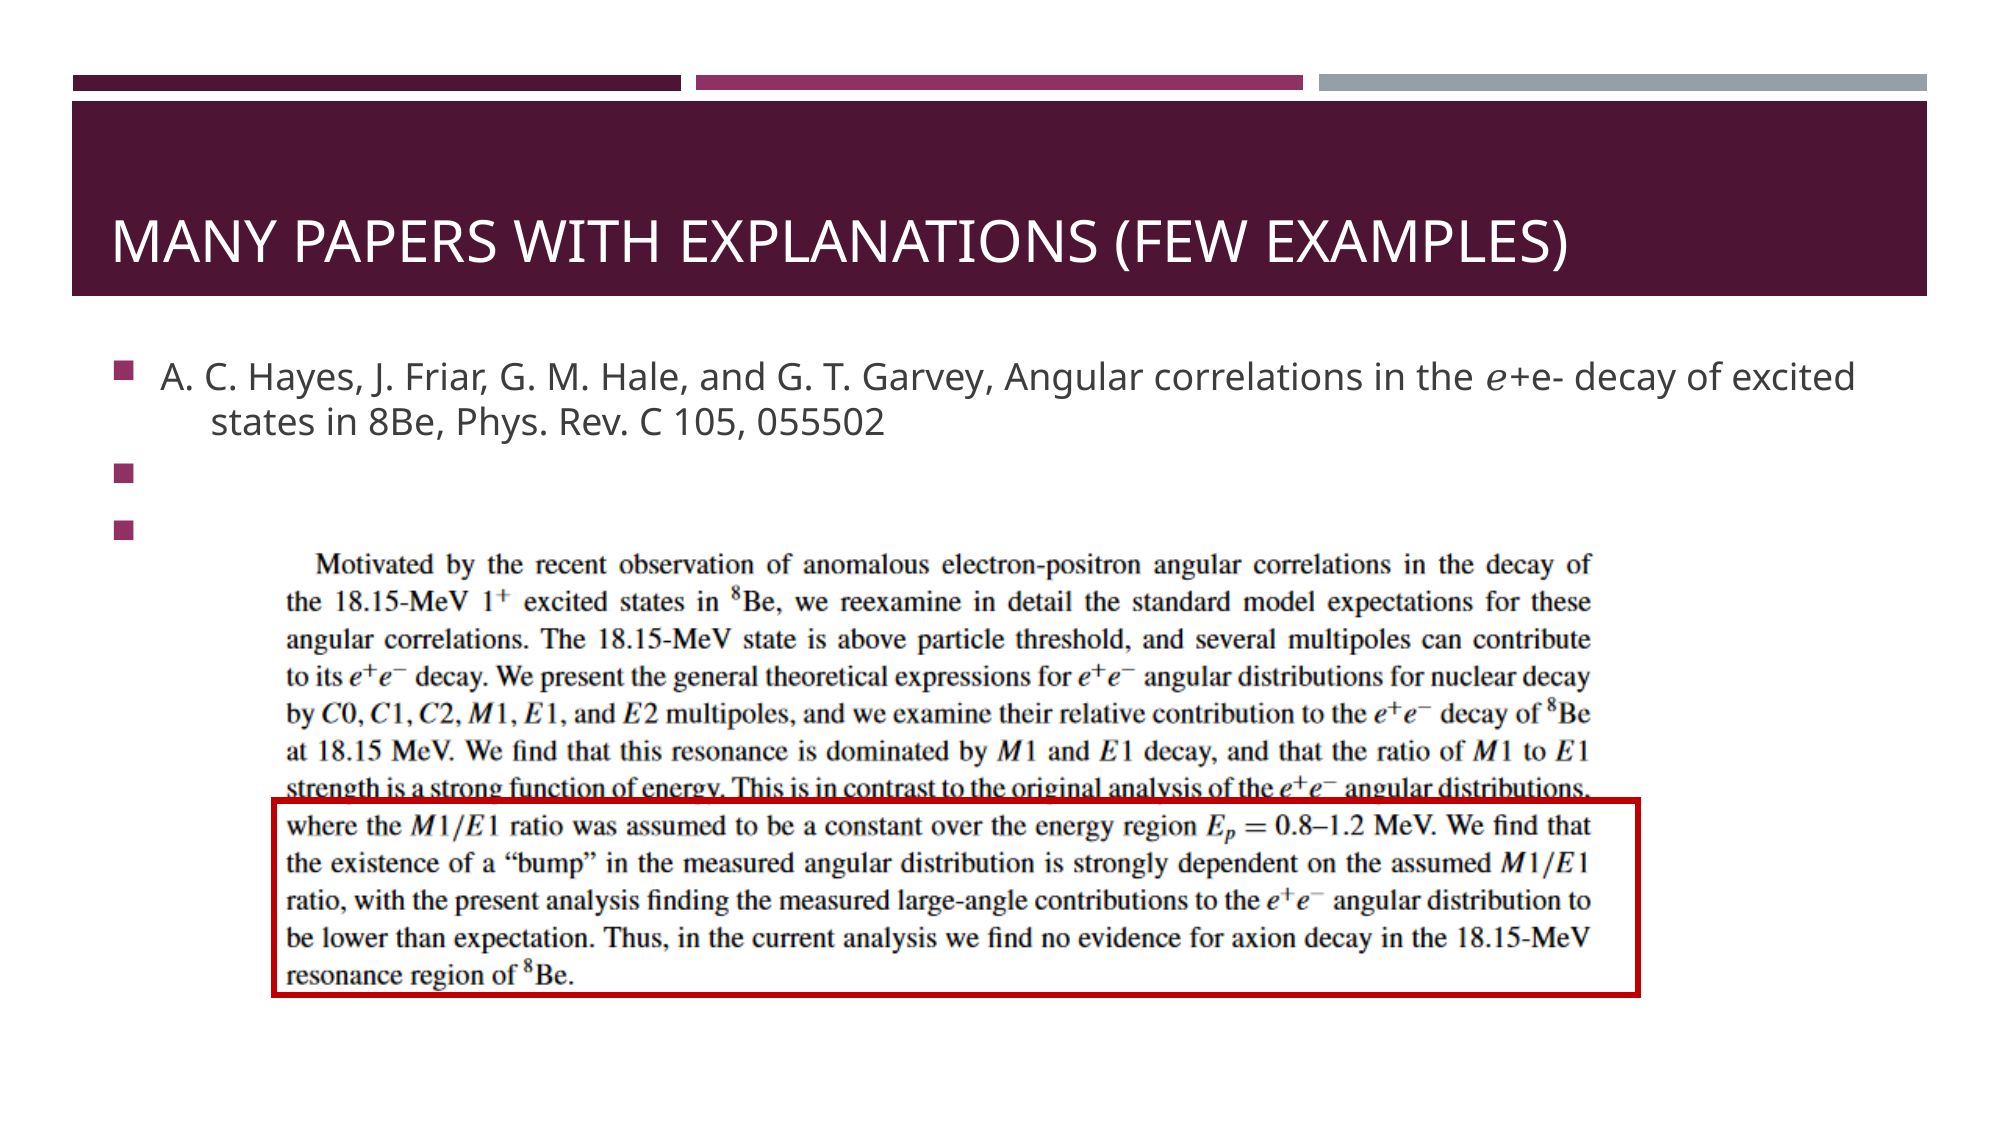

# Many papers with explanations (few examples)
A. C. Hayes, J. Friar, G. M. Hale, and G. T. Garvey, Angular correlations in the 𝑒+e- decay of excited states in 8Be, Phys. Rev. C 105, 055502